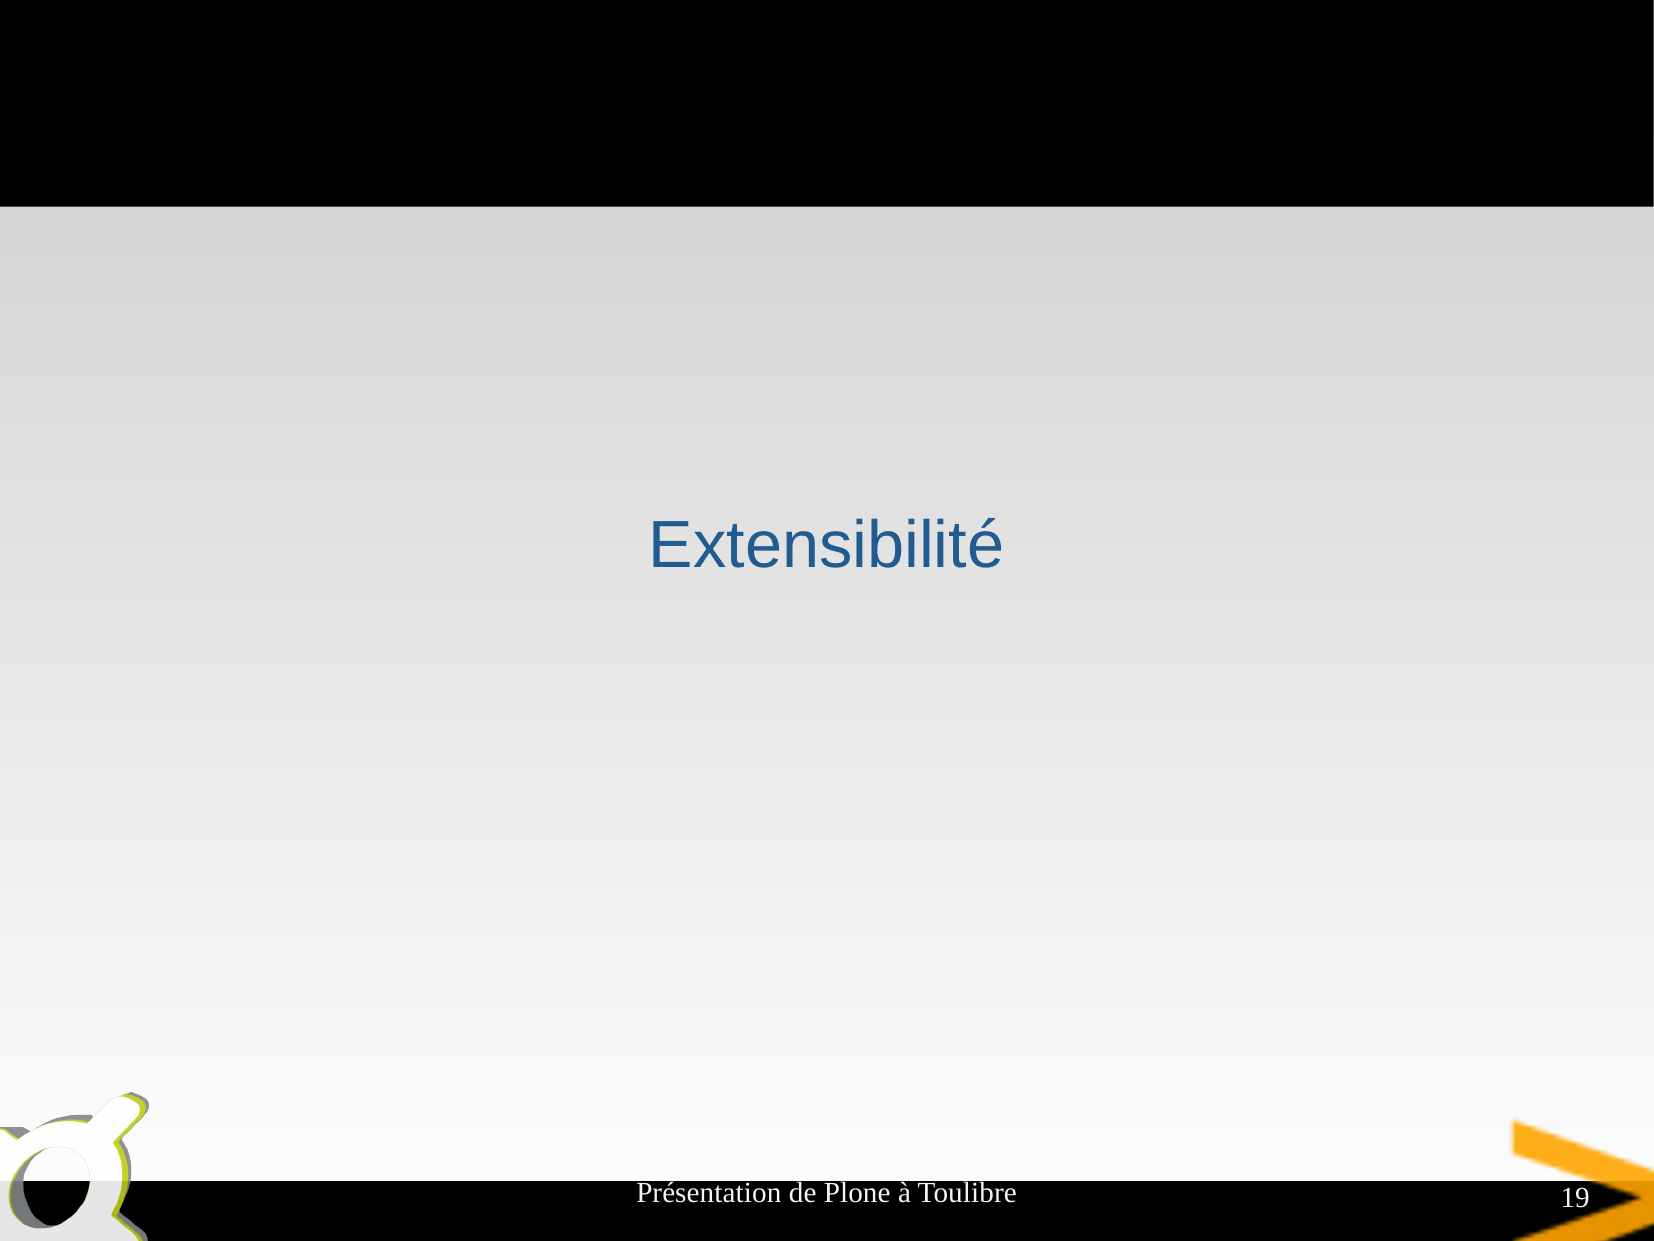

# Extensibilité
Présentation de Plone à Toulibre
19